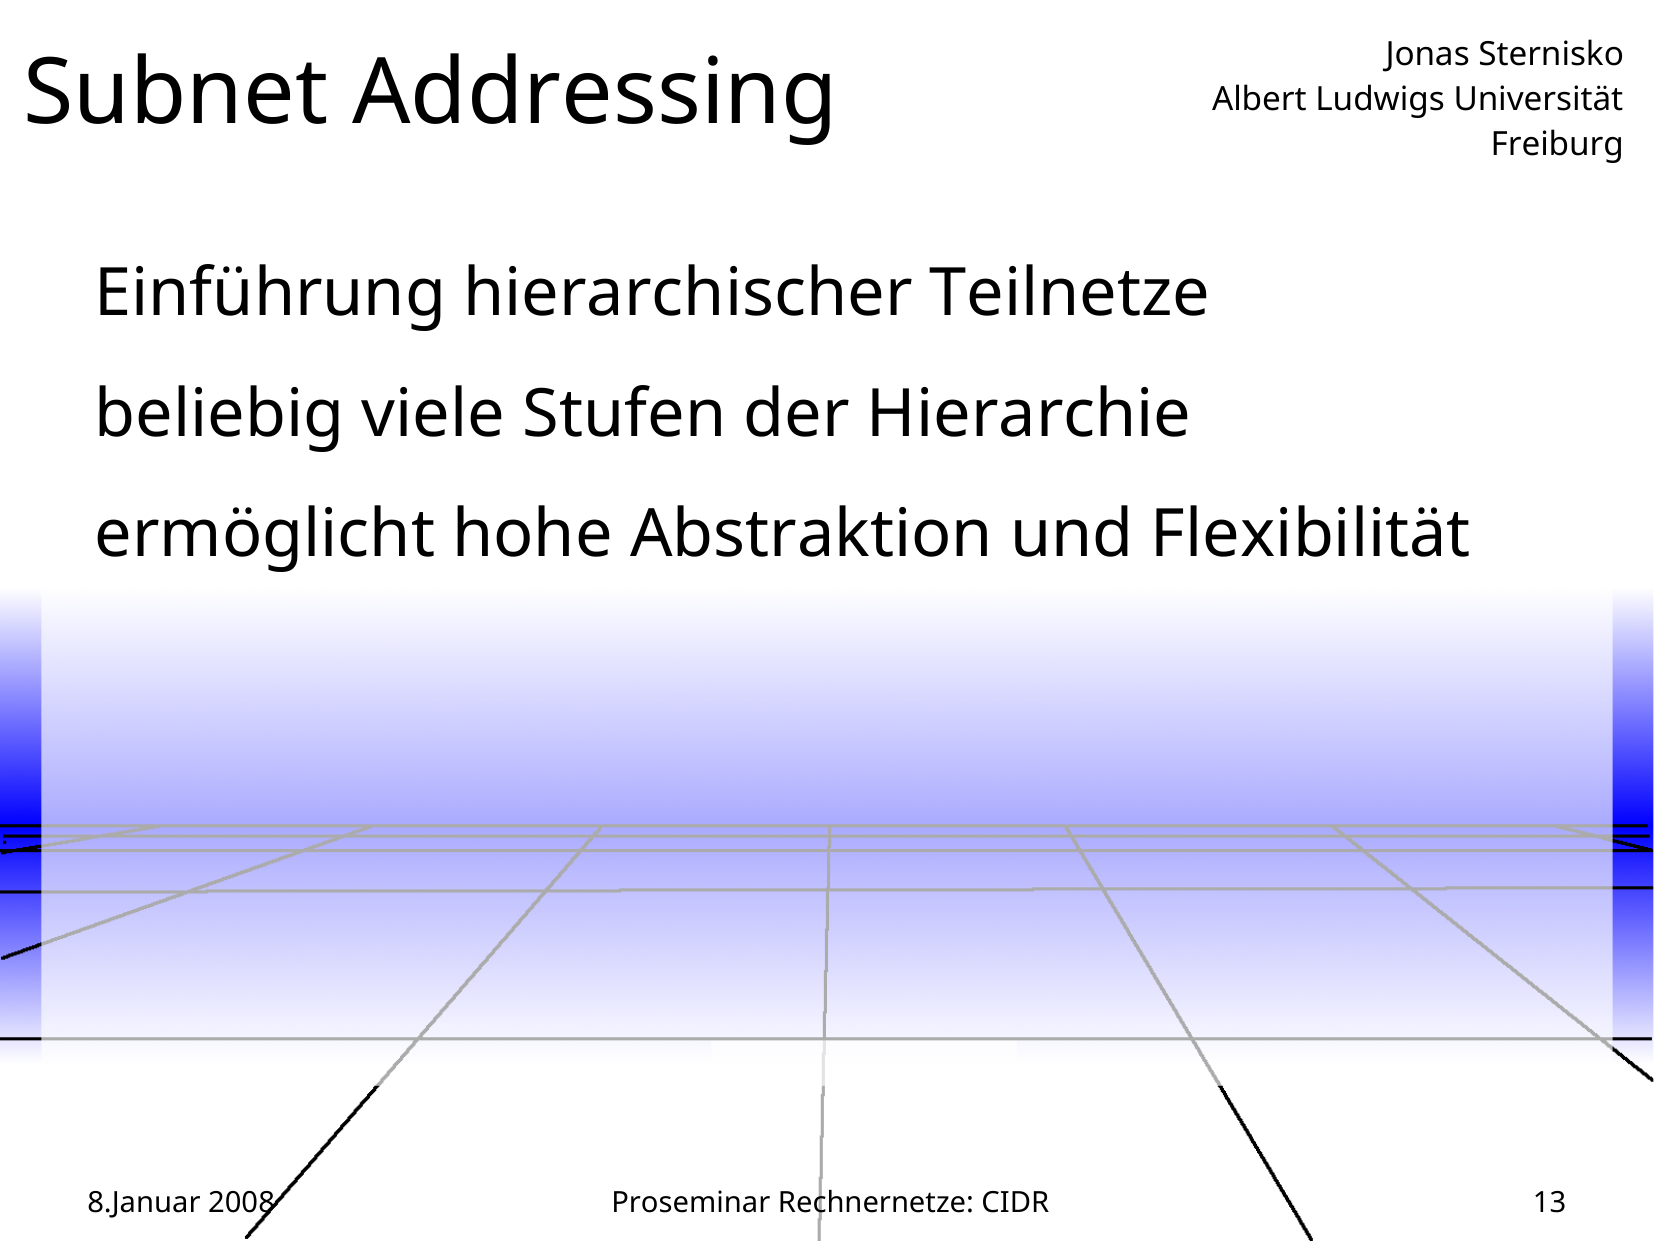

# Subnet Addressing
Einführung hierarchischer Teilnetze
beliebig viele Stufen der Hierarchie
ermöglicht hohe Abstraktion und Flexibilität
8.Januar 2008
Proseminar Rechnernetze: CIDR
13